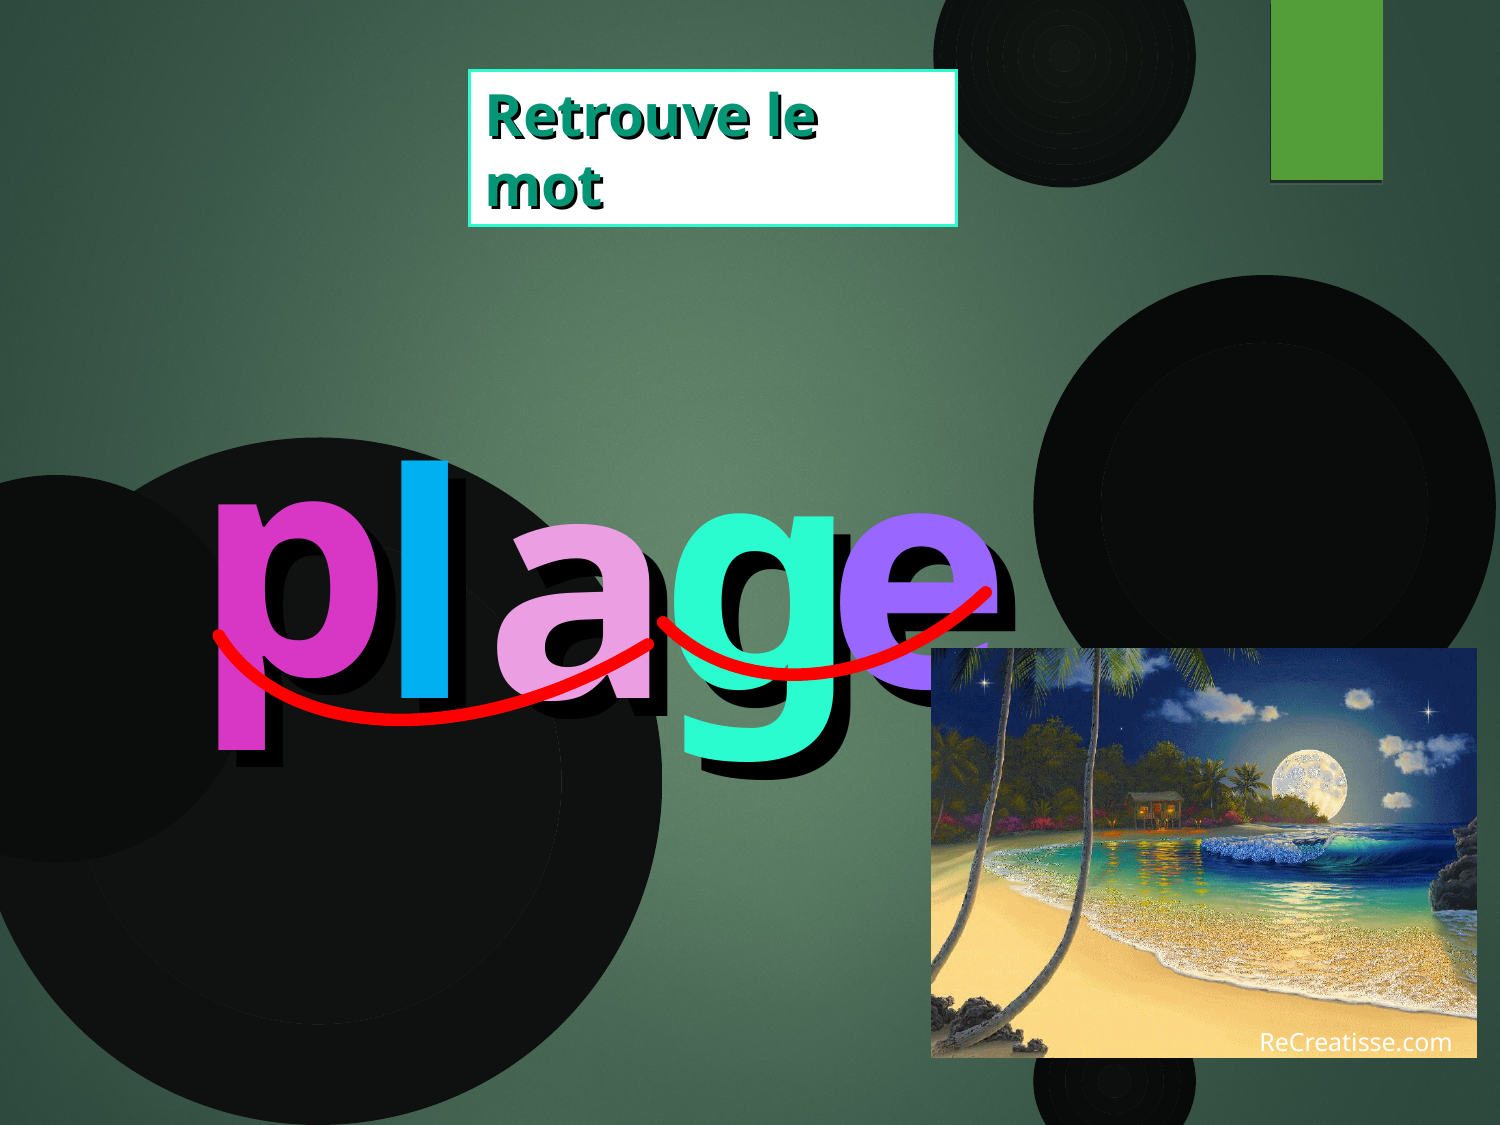

Retrouve le mot
p
g
e
l
a
ReCreatisse.com